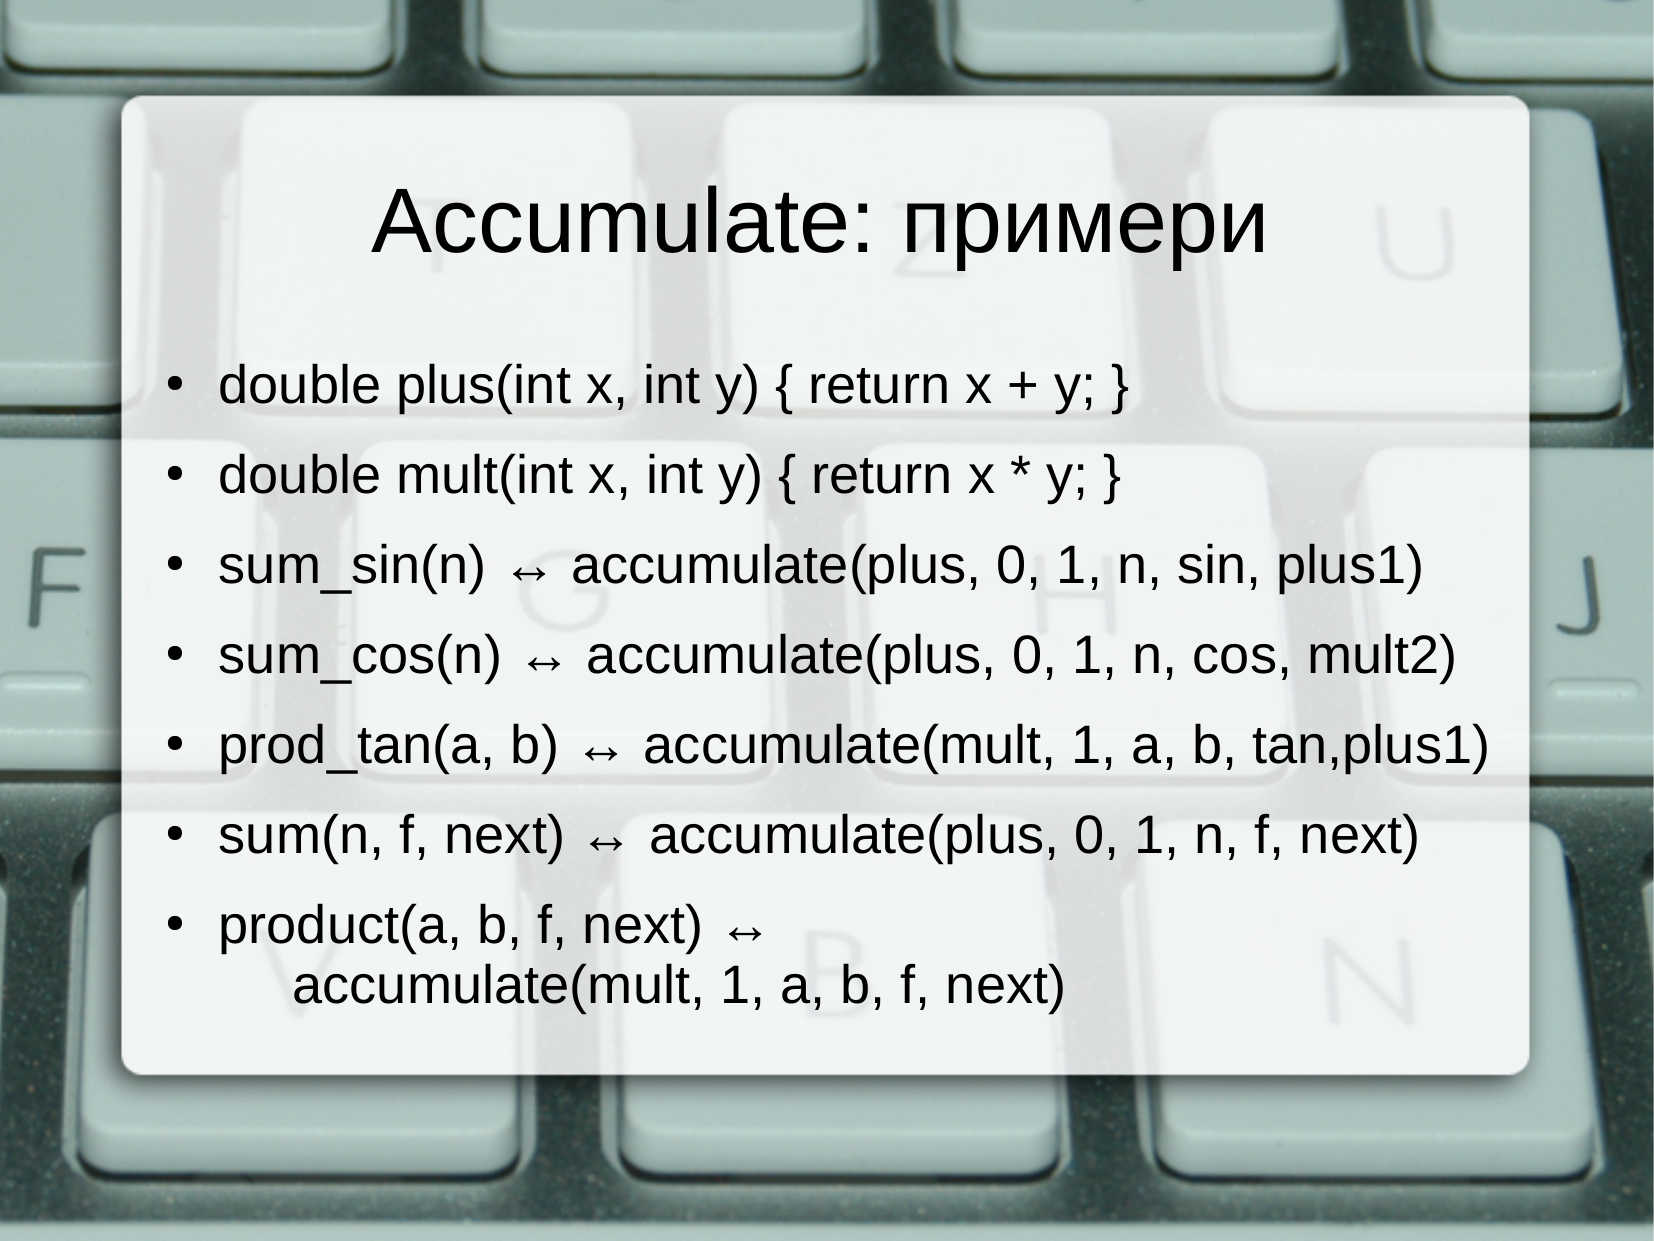

# Accumulate: примери
double plus(int x, int y) { return x + y; }
double mult(int x, int y) { return x * y; }
sum_sin(n) ↔ accumulate(plus, 0, 1, n, sin, plus1)
sum_cos(n) ↔ accumulate(plus, 0, 1, n, cos, mult2)
prod_tan(a, b) ↔ accumulate(mult, 1, a, b, tan,plus1)
sum(n, f, next) ↔ accumulate(plus, 0, 1, n, f, next)
product(a, b, f, next) ↔
	accumulate(mult, 1, a, b, f, next)